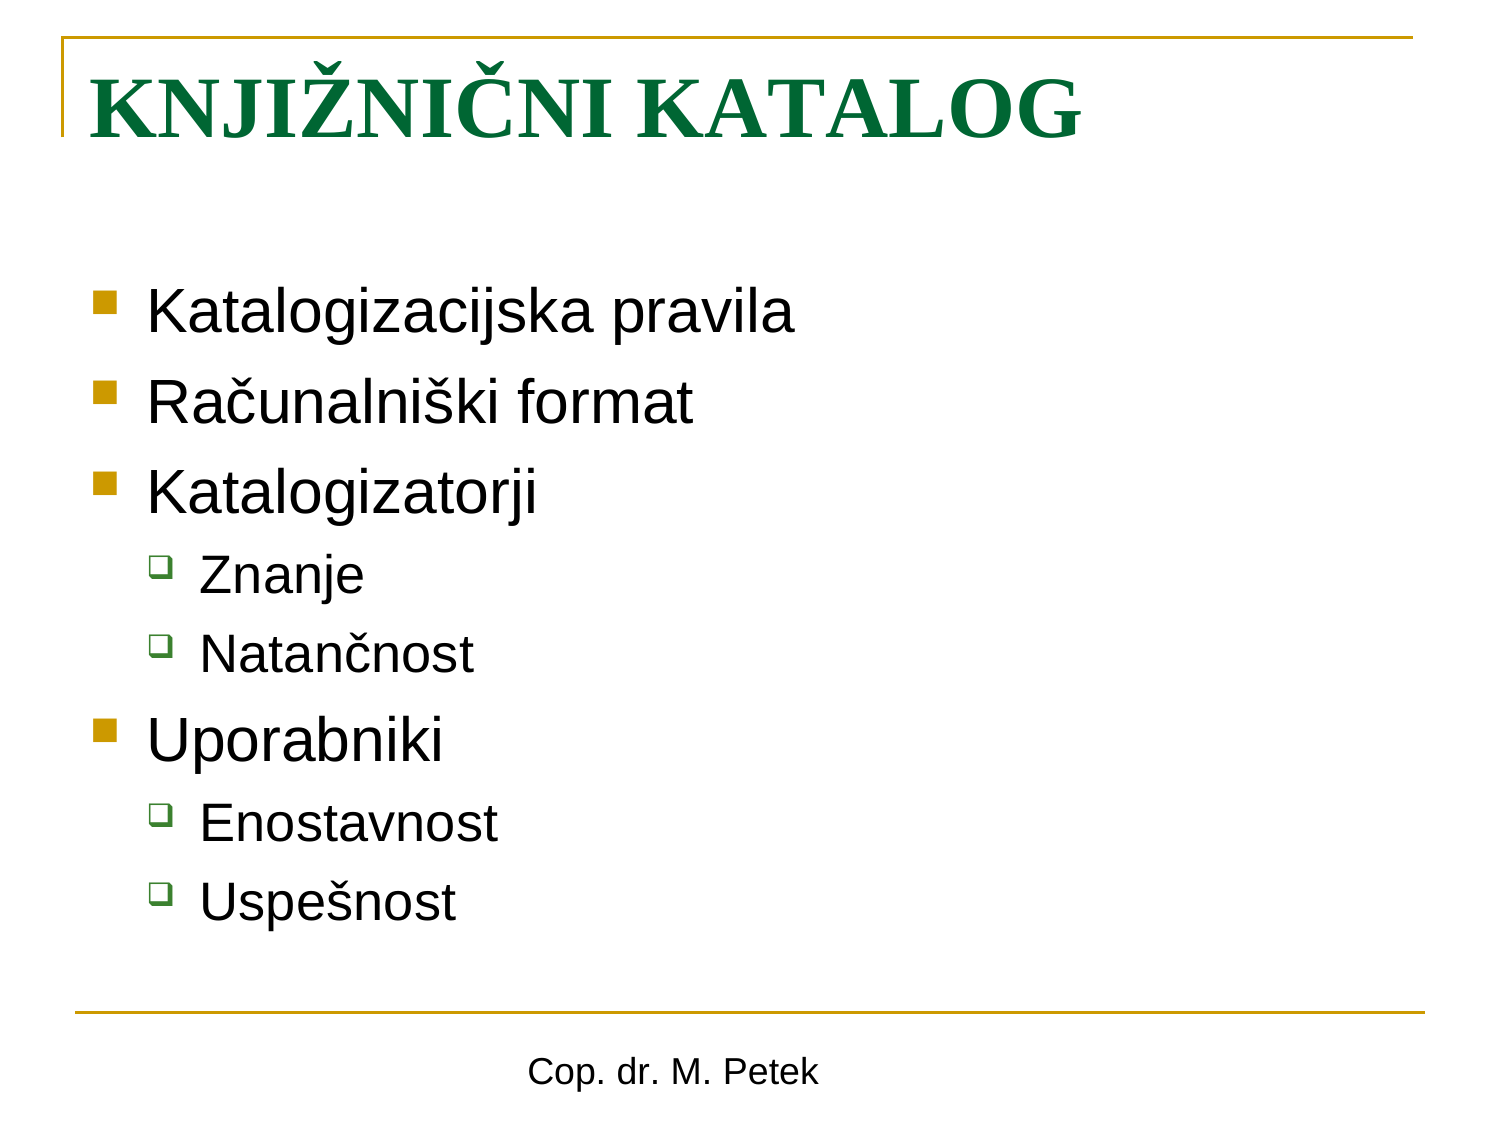

# KNJIŽNIČNI KATALOG
Katalogizacijska pravila
Računalniški format
Katalogizatorji
Znanje
Natančnost
Uporabniki
Enostavnost
Uspešnost
Cop. dr. M. Petek